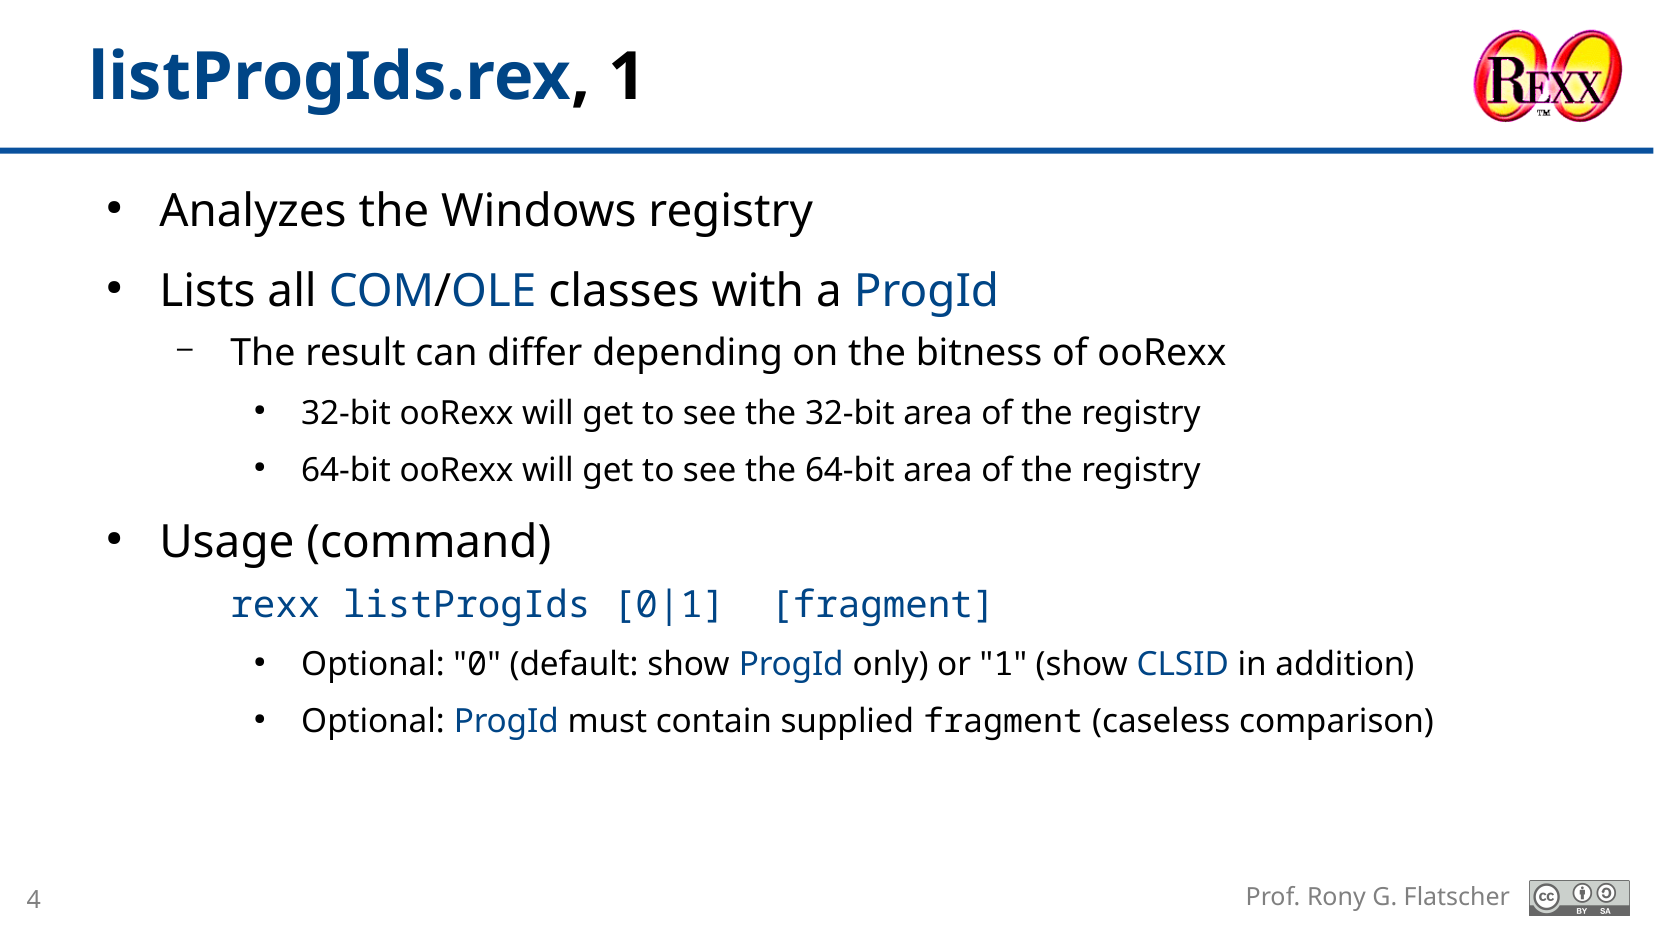

# listProgIds.rex, 1
Analyzes the Windows registry
Lists all COM/OLE classes with a ProgId
The result can differ depending on the bitness of ooRexx
32-bit ooRexx will get to see the 32-bit area of the registry
64-bit ooRexx will get to see the 64-bit area of the registry
Usage (command)
rexx listProgIds [0|1] [fragment]
Optional: "0" (default: show ProgId only) or "1" (show CLSID in addition)
Optional: ProgId must contain supplied fragment (caseless comparison)